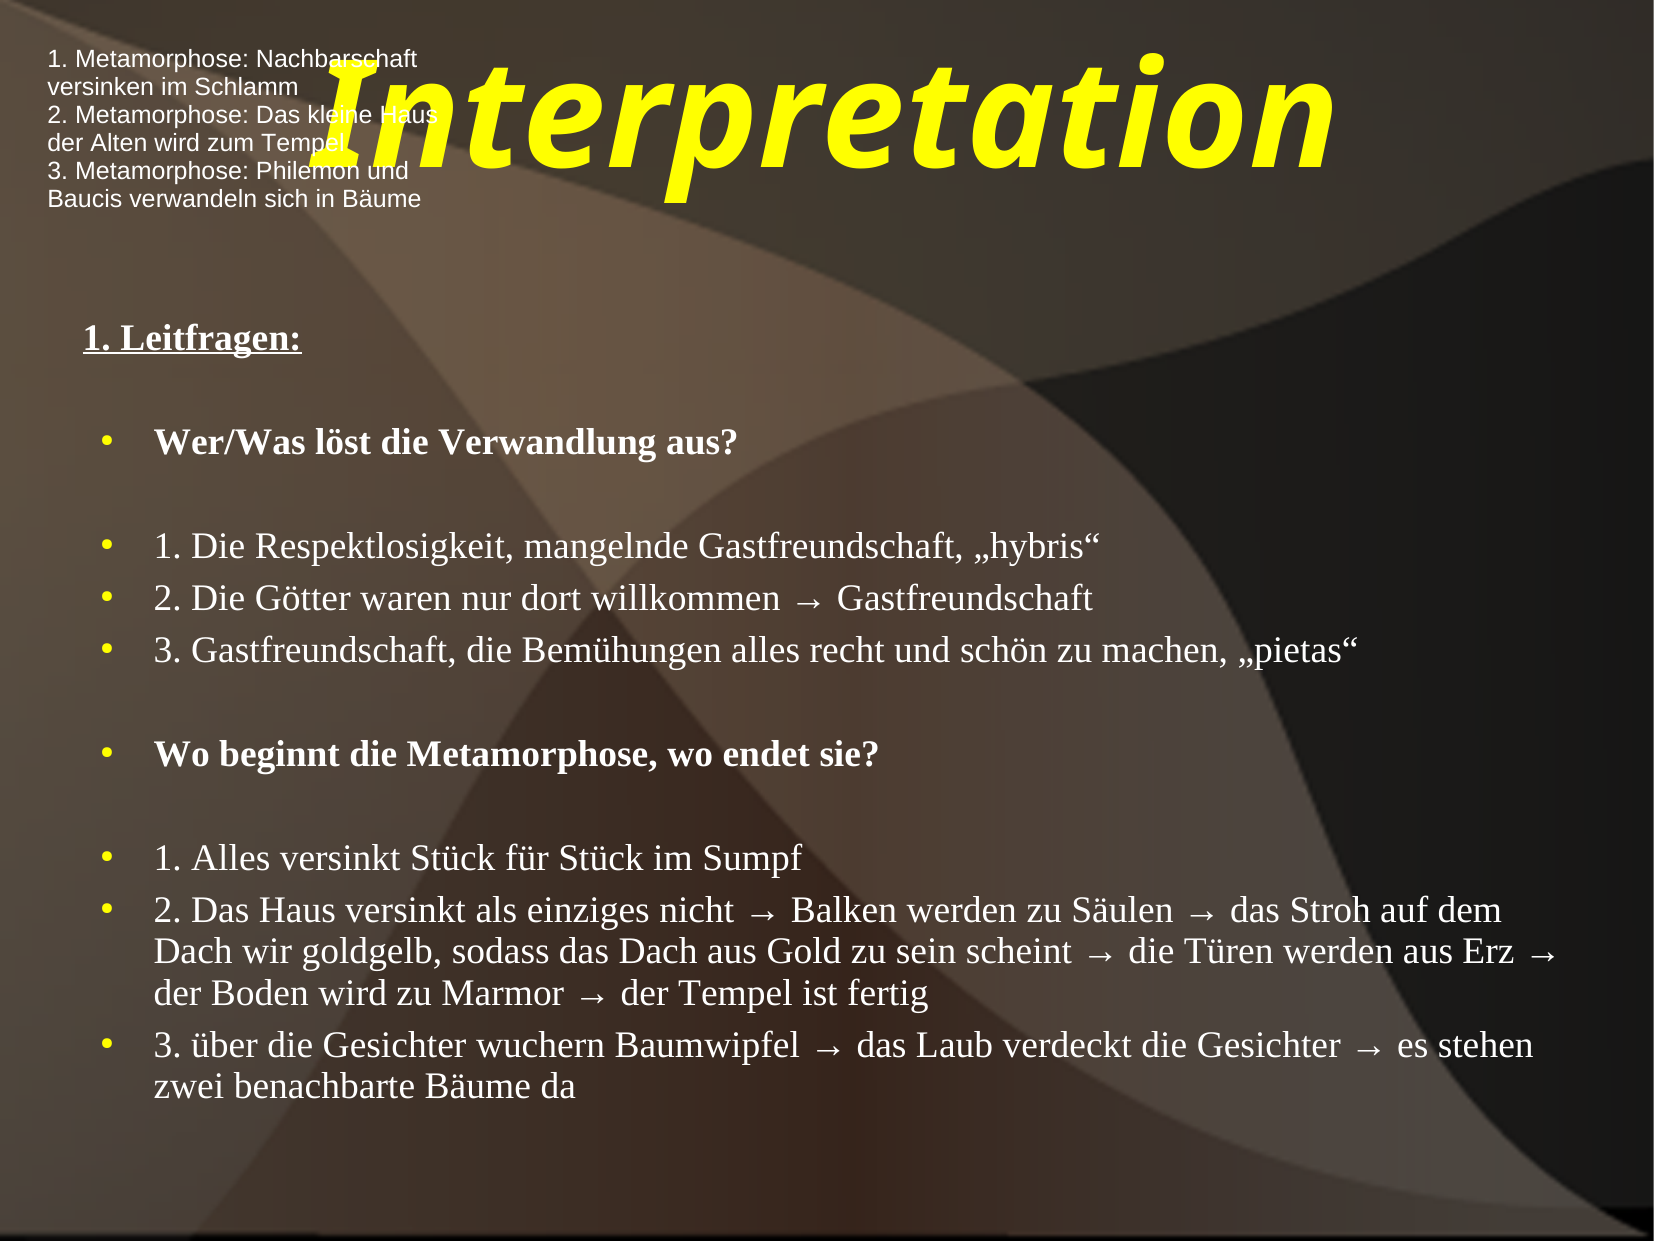

1. Metamorphose: Nachbarschaft versinken im Schlamm
2. Metamorphose: Das kleine Haus der Alten wird zum Tempel
3. Metamorphose: Philemon und Baucis verwandeln sich in Bäume
# Interpretation
1. Leitfragen:
Wer/Was löst die Verwandlung aus?
1. Die Respektlosigkeit, mangelnde Gastfreundschaft, „hybris“
2. Die Götter waren nur dort willkommen → Gastfreundschaft
3. Gastfreundschaft, die Bemühungen alles recht und schön zu machen, „pietas“
Wo beginnt die Metamorphose, wo endet sie?
1. Alles versinkt Stück für Stück im Sumpf
2. Das Haus versinkt als einziges nicht → Balken werden zu Säulen → das Stroh auf dem Dach wir goldgelb, sodass das Dach aus Gold zu sein scheint → die Türen werden aus Erz → der Boden wird zu Marmor → der Tempel ist fertig
3. über die Gesichter wuchern Baumwipfel → das Laub verdeckt die Gesichter → es stehen zwei benachbarte Bäume da